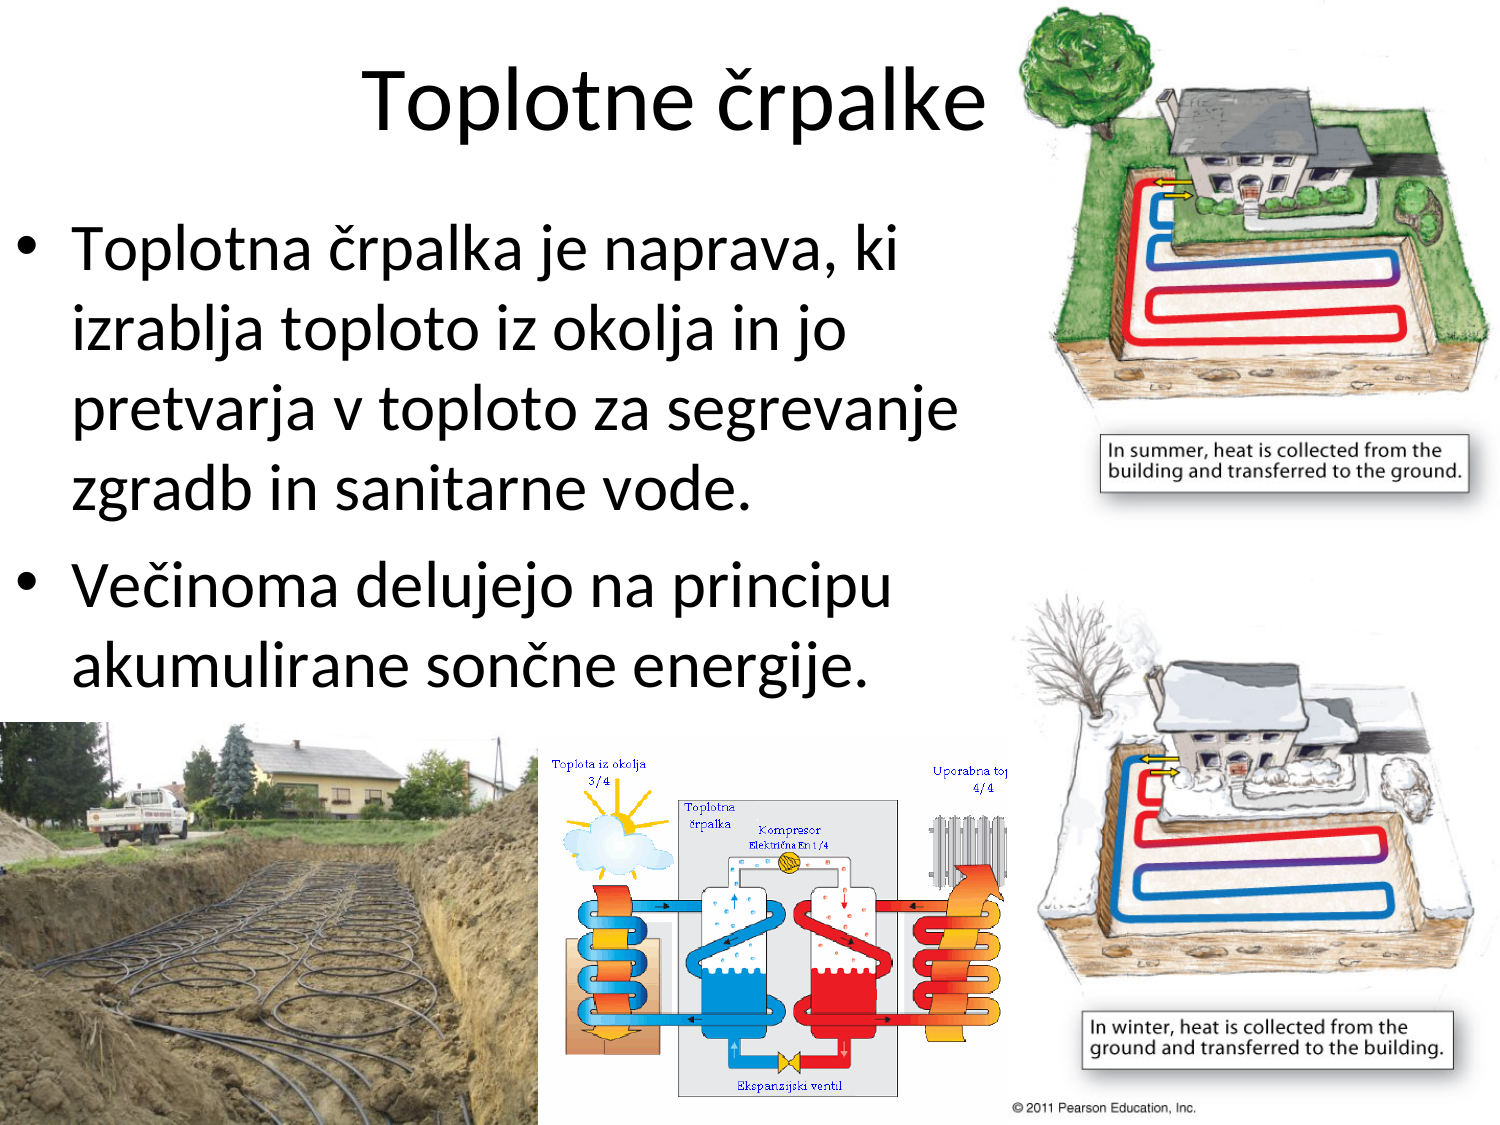

Toplotne črpalke
Toplotna črpalka je naprava, ki izrablja toploto iz okolja in jo pretvarja v toploto za segrevanje zgradb in sanitarne vode.
Večinoma delujejo na principu akumulirane sončne energije.